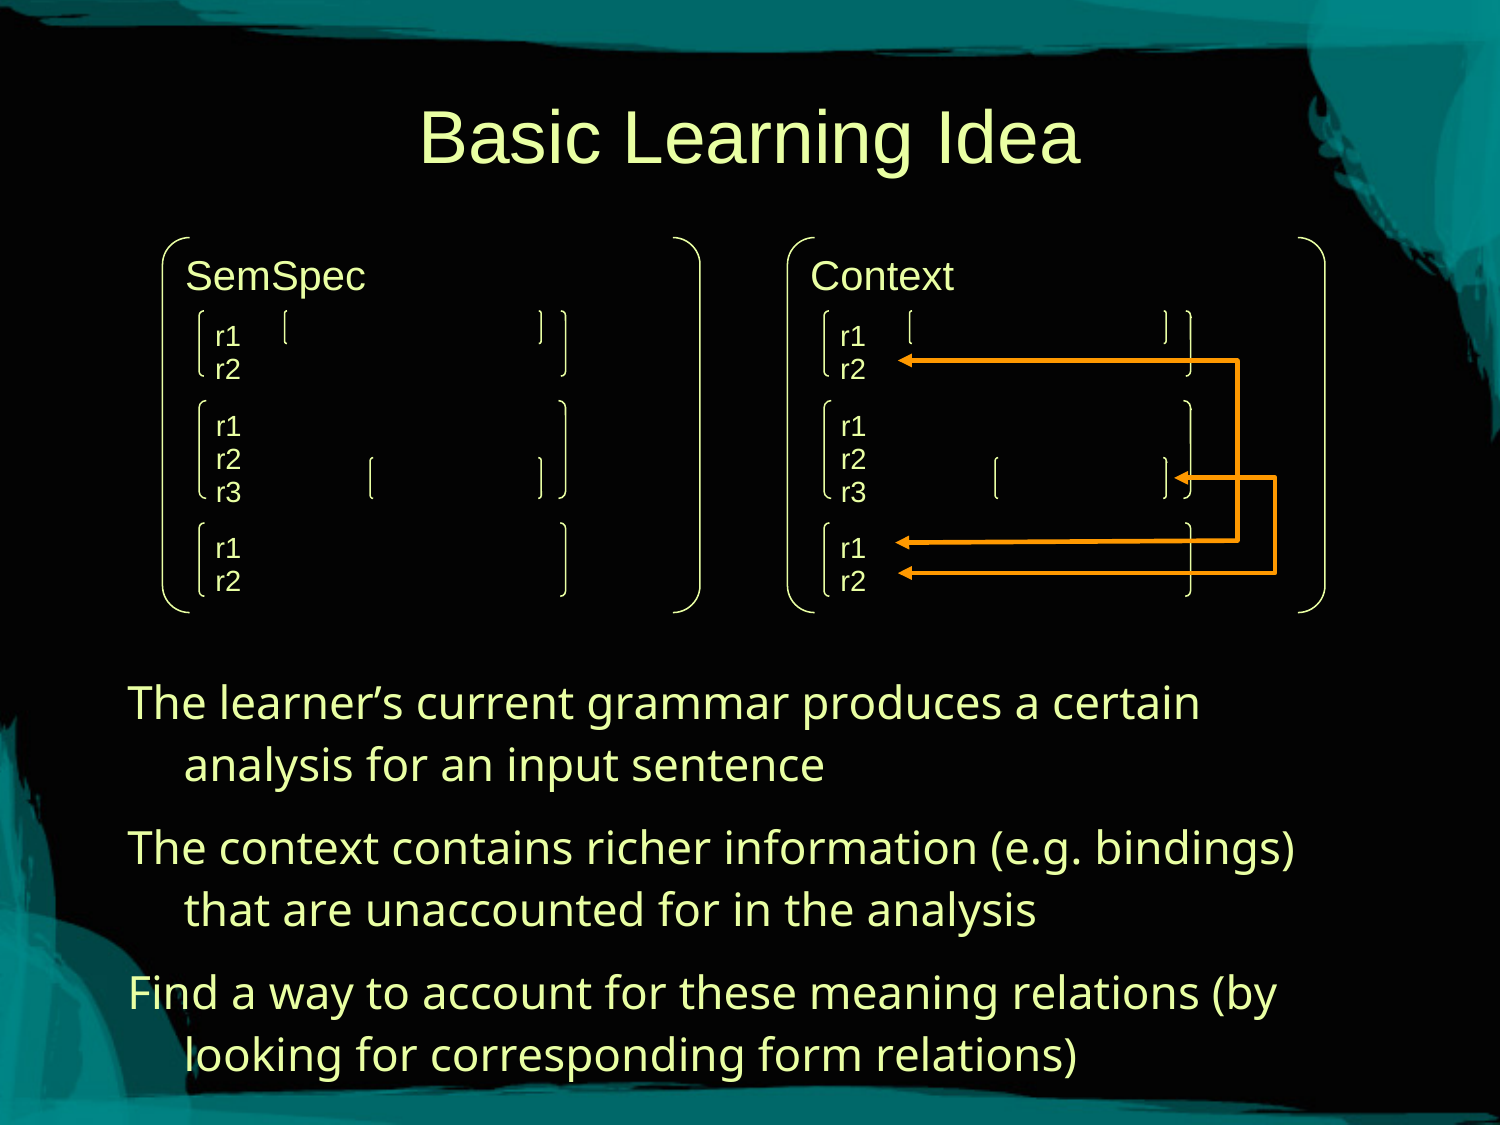

# Basic Learning Idea
SemSpec
r1
r2
r1
r2
r3
r1
r2
Context
r1
r2
r1
r2
r3
r1
r2
The learner’s current grammar produces a certain analysis for an input sentence
The context contains richer information (e.g. bindings) that are unaccounted for in the analysis
Find a way to account for these meaning relations (by looking for corresponding form relations)